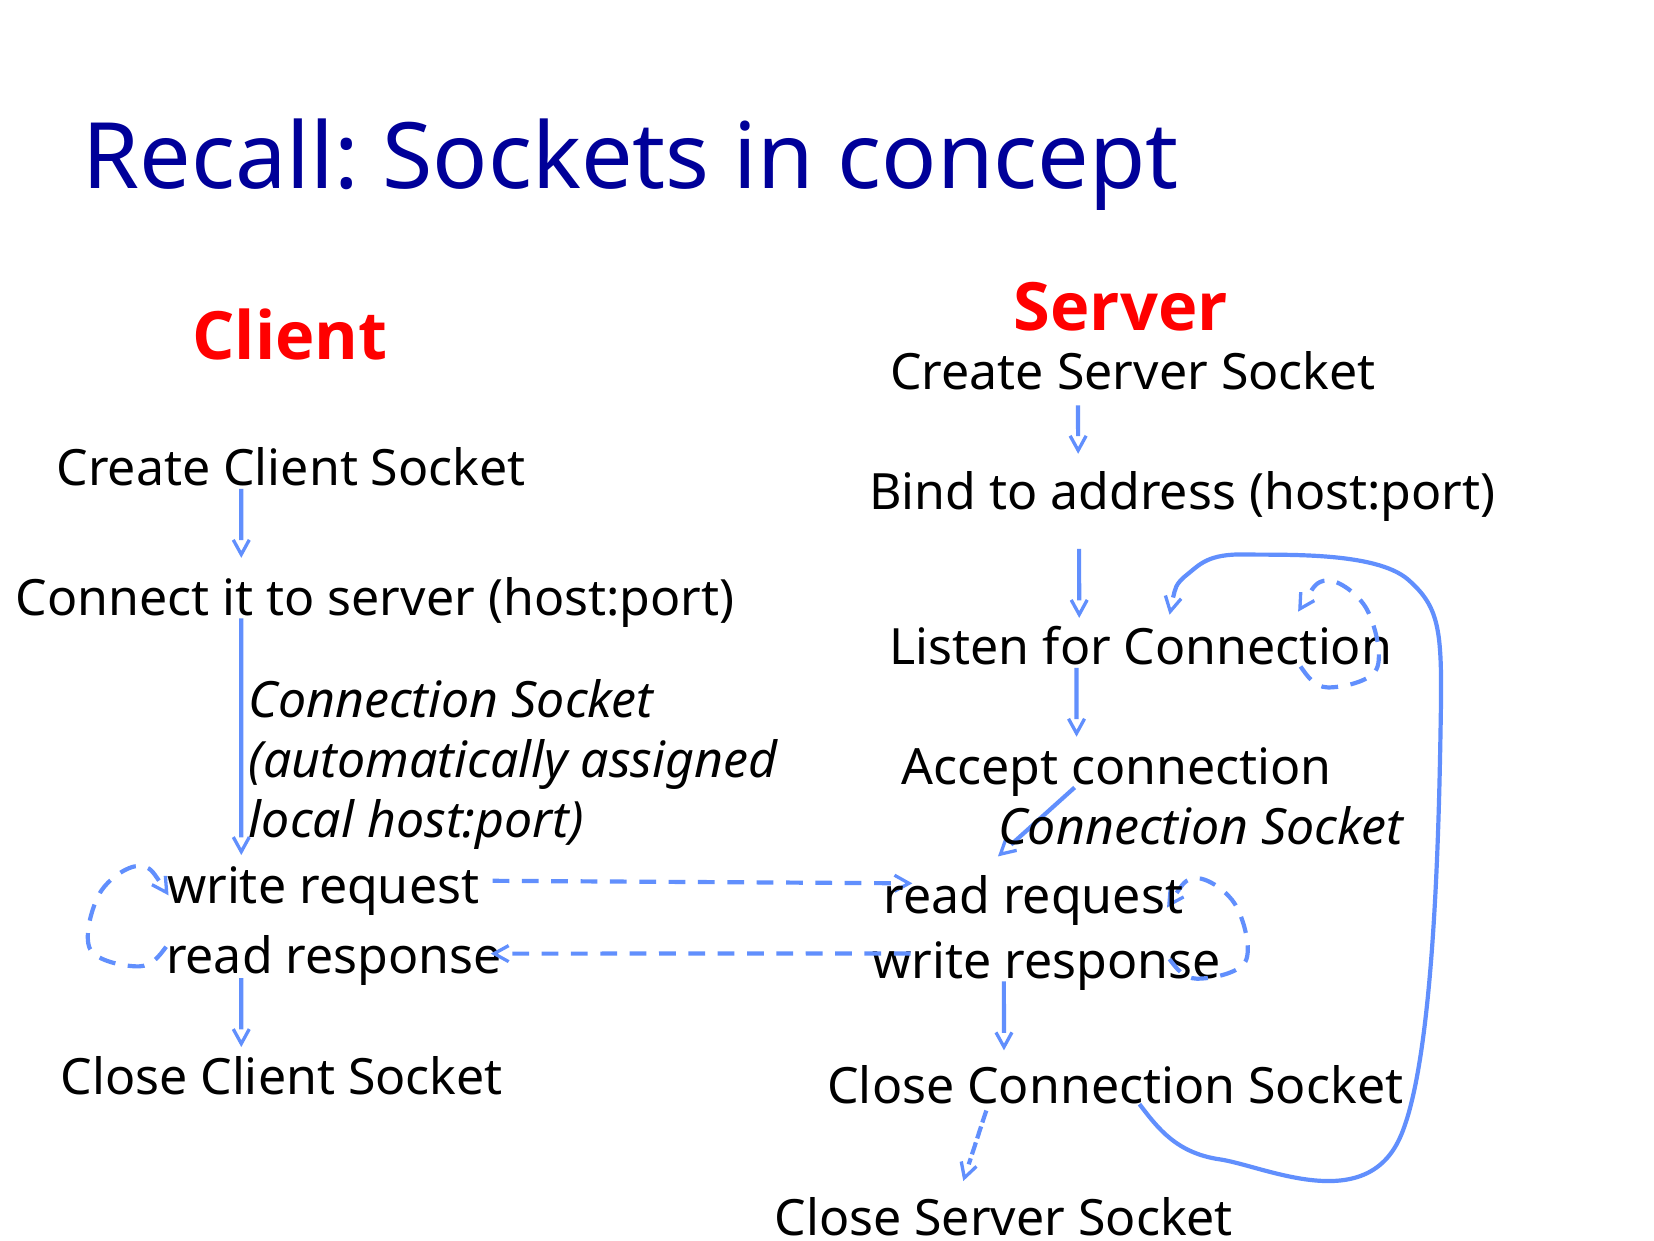

# Recall: Sockets in concept
Server
Client
Create Server Socket
Bind to address (host:port)
Listen for Connection
Create Client Socket
Connect it to server (host:port)
Connection Socket
(automatically assigned
local host:port)
Accept connection
Connection Socket
read request
write request
read response
write response
Close Client Socket
Close Connection Socket
Close Server Socket